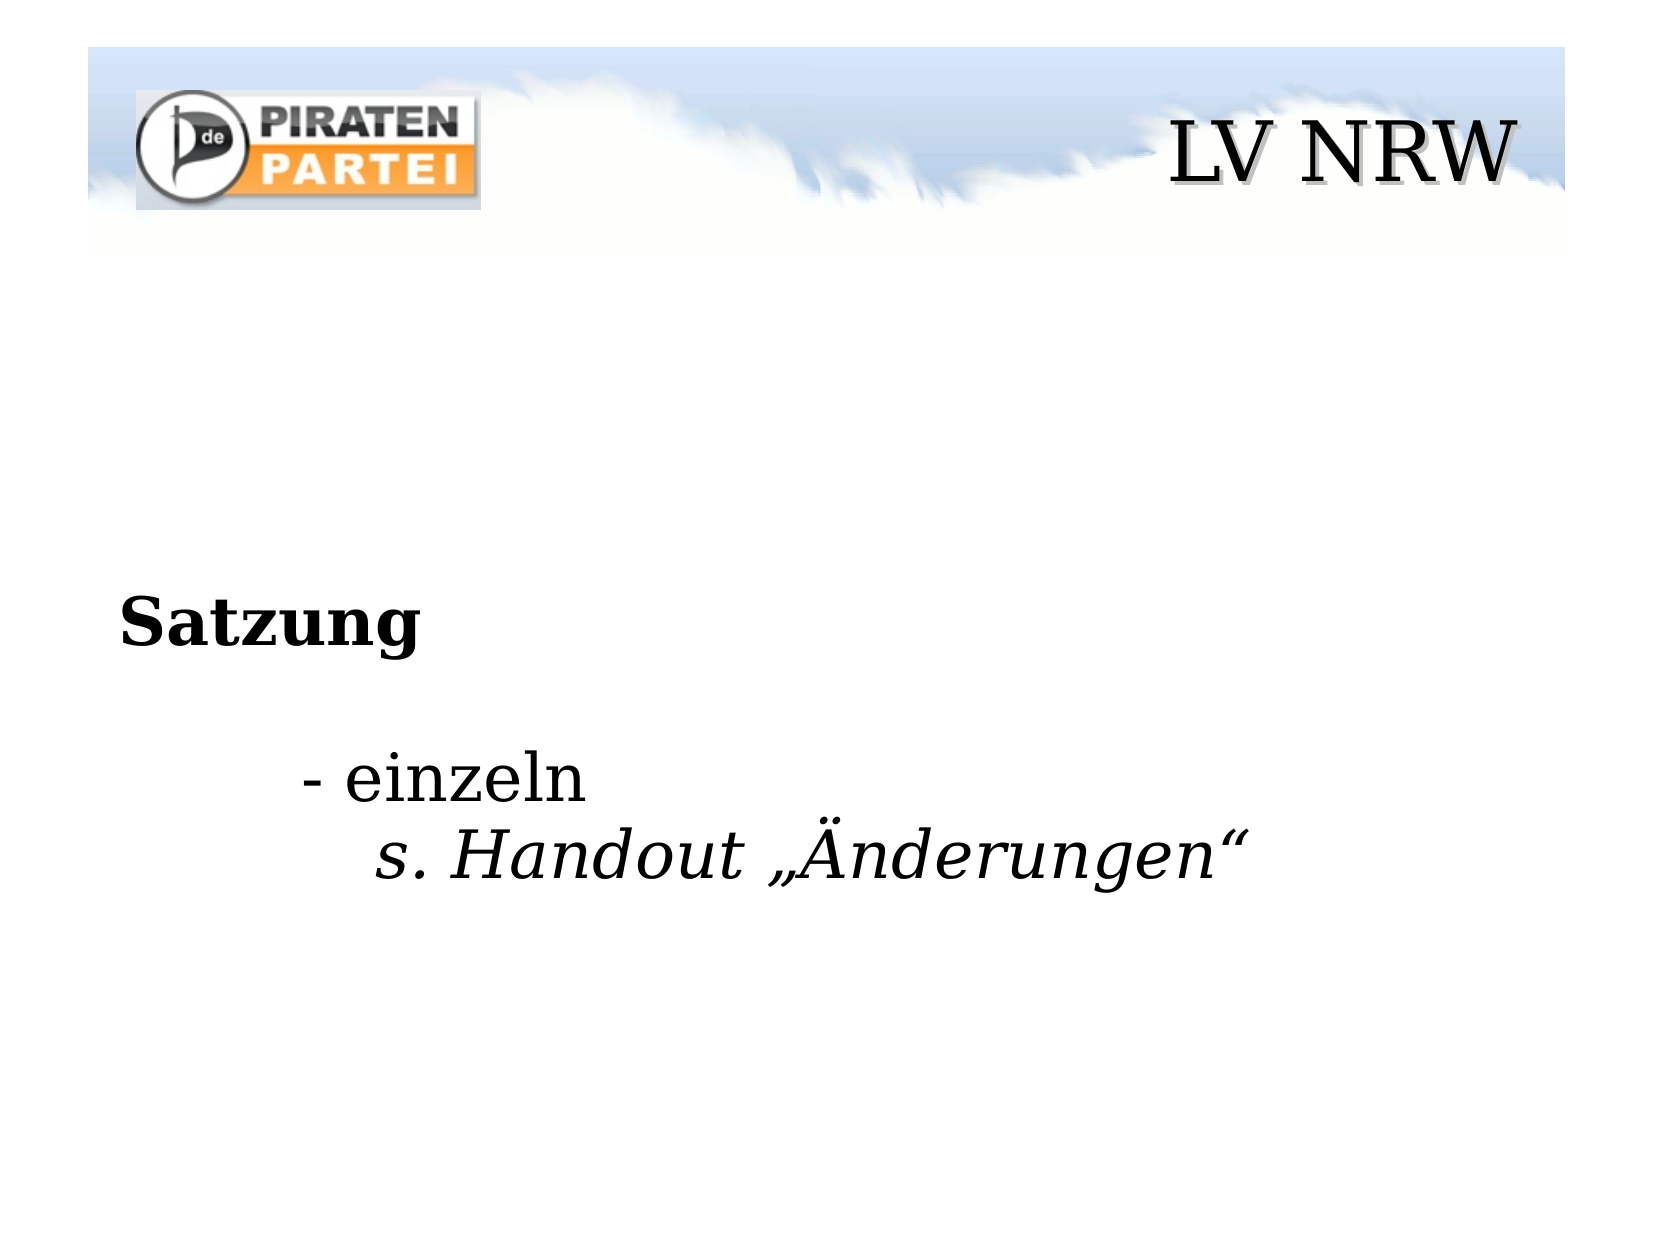

# LV NRW
Satzung
		- einzeln
			s. Handout „Änderungen“